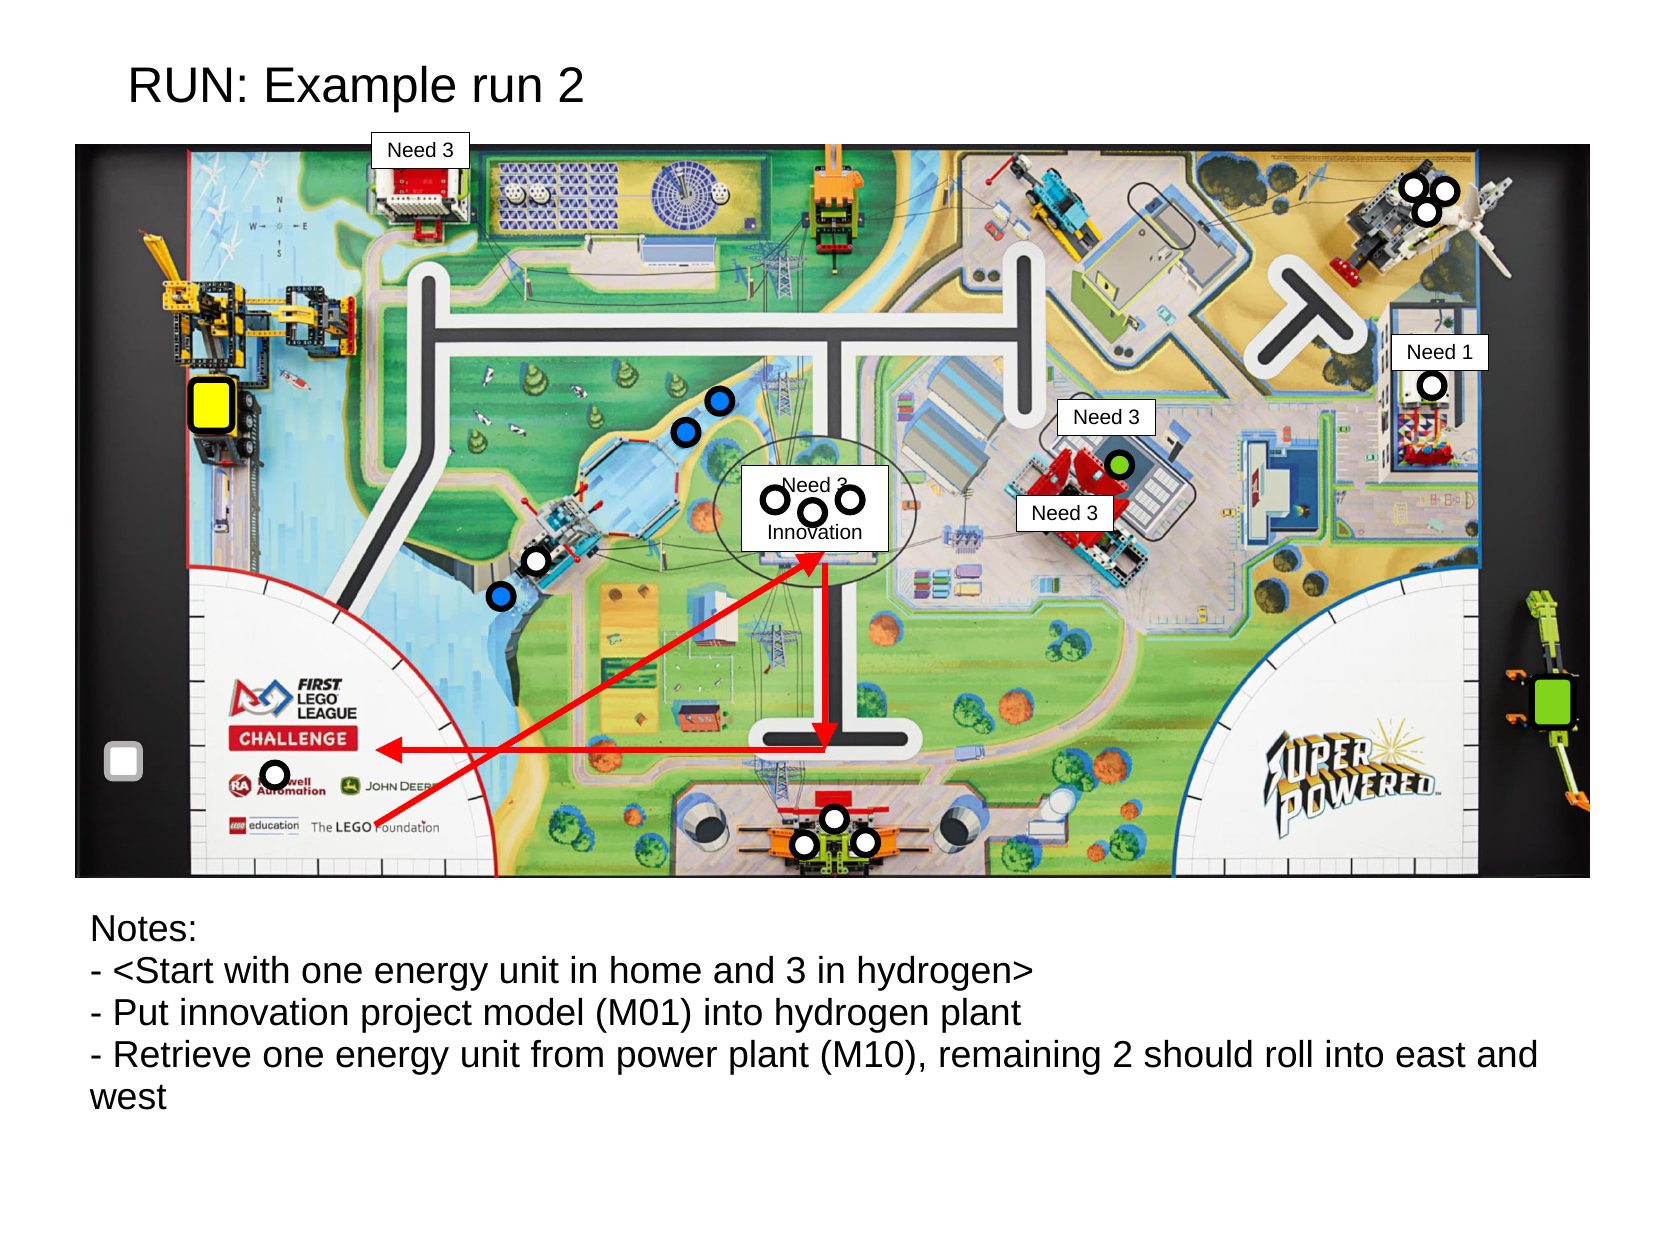

RUN: Example run 2
Need 3
Need 1
Need 3
Need 3
+
Innovation
Need 3
Notes:
- <Start with one energy unit in home and 3 in hydrogen>
- Put innovation project model (M01) into hydrogen plant
- Retrieve one energy unit from power plant (M10), remaining 2 should roll into east and west